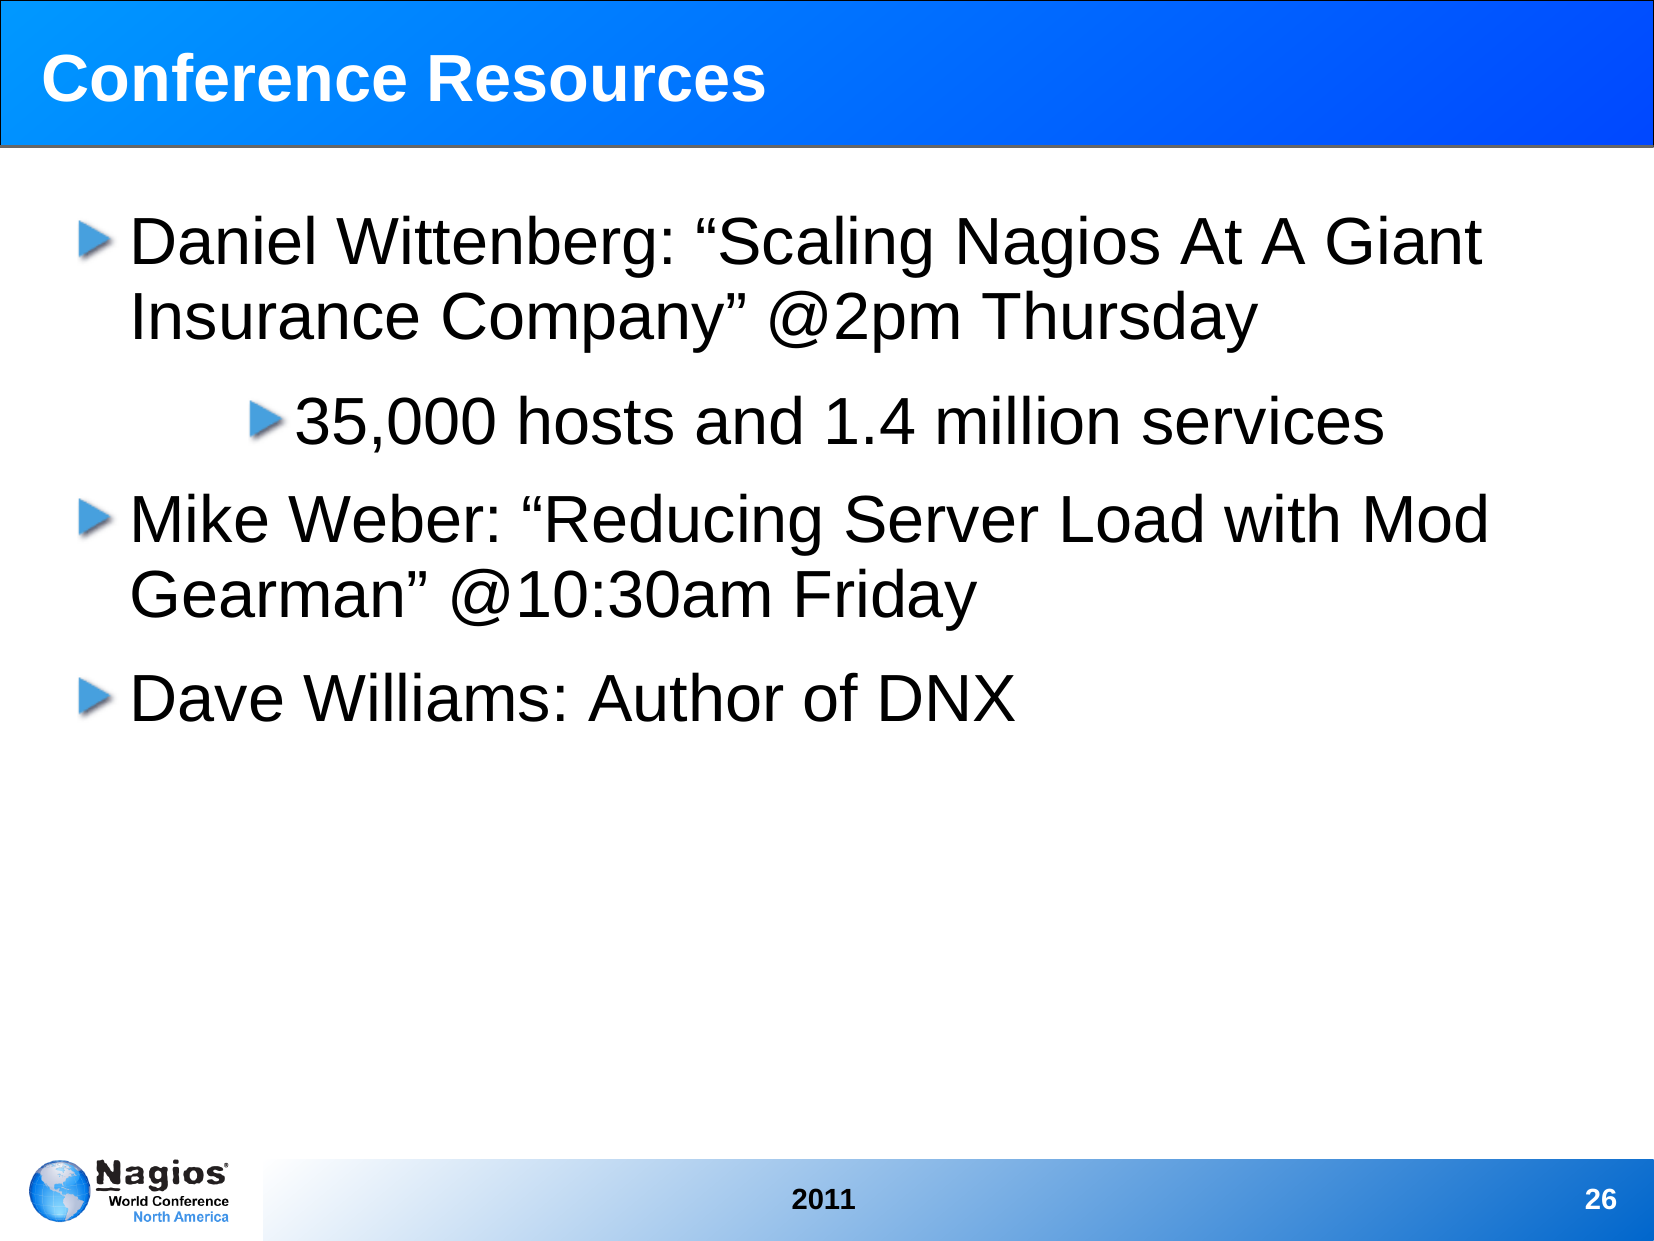

# Conference Resources
Daniel Wittenberg: “Scaling Nagios At A Giant Insurance Company” @2pm Thursday
35,000 hosts and 1.4 million services
Mike Weber: “Reducing Server Load with Mod Gearman” @10:30am Friday
Dave Williams: Author of DNX
2011
26